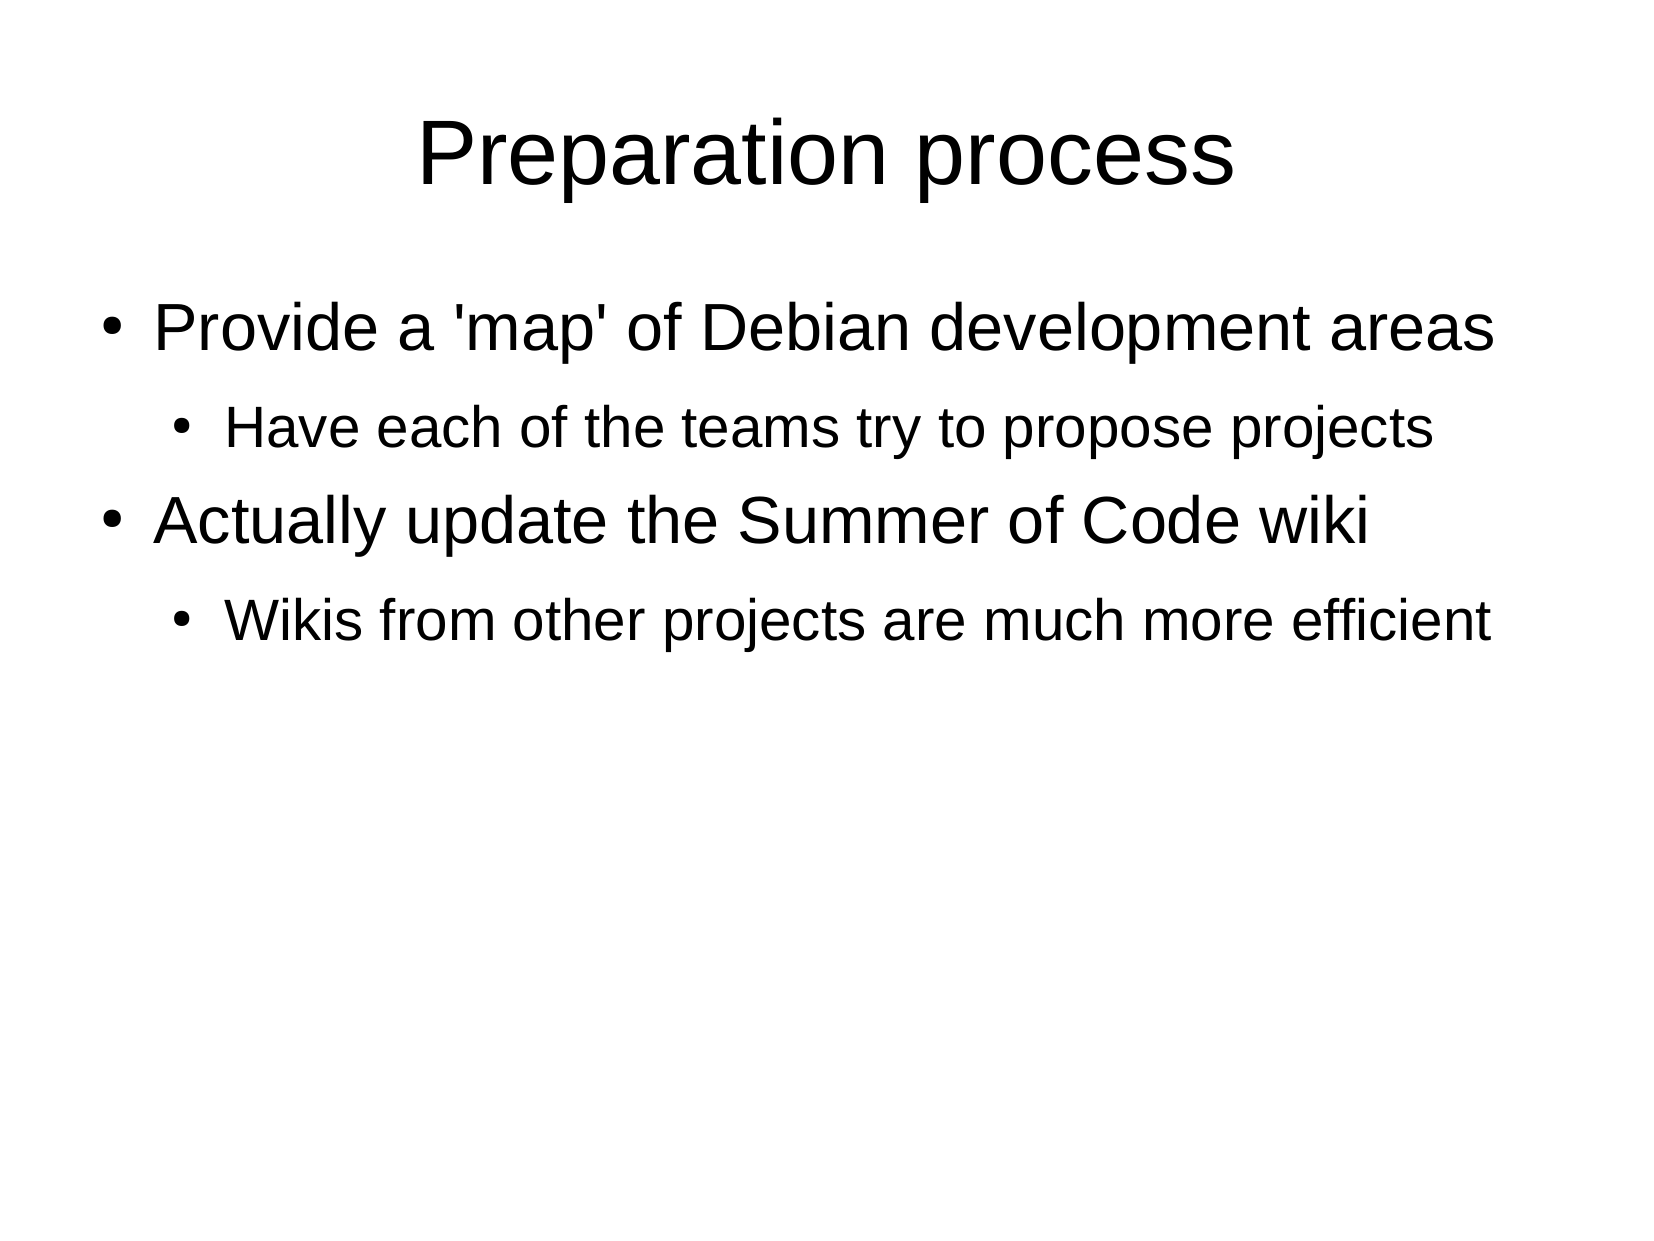

# Preparation process
Provide a 'map' of Debian development areas
Have each of the teams try to propose projects
Actually update the Summer of Code wiki
Wikis from other projects are much more efficient